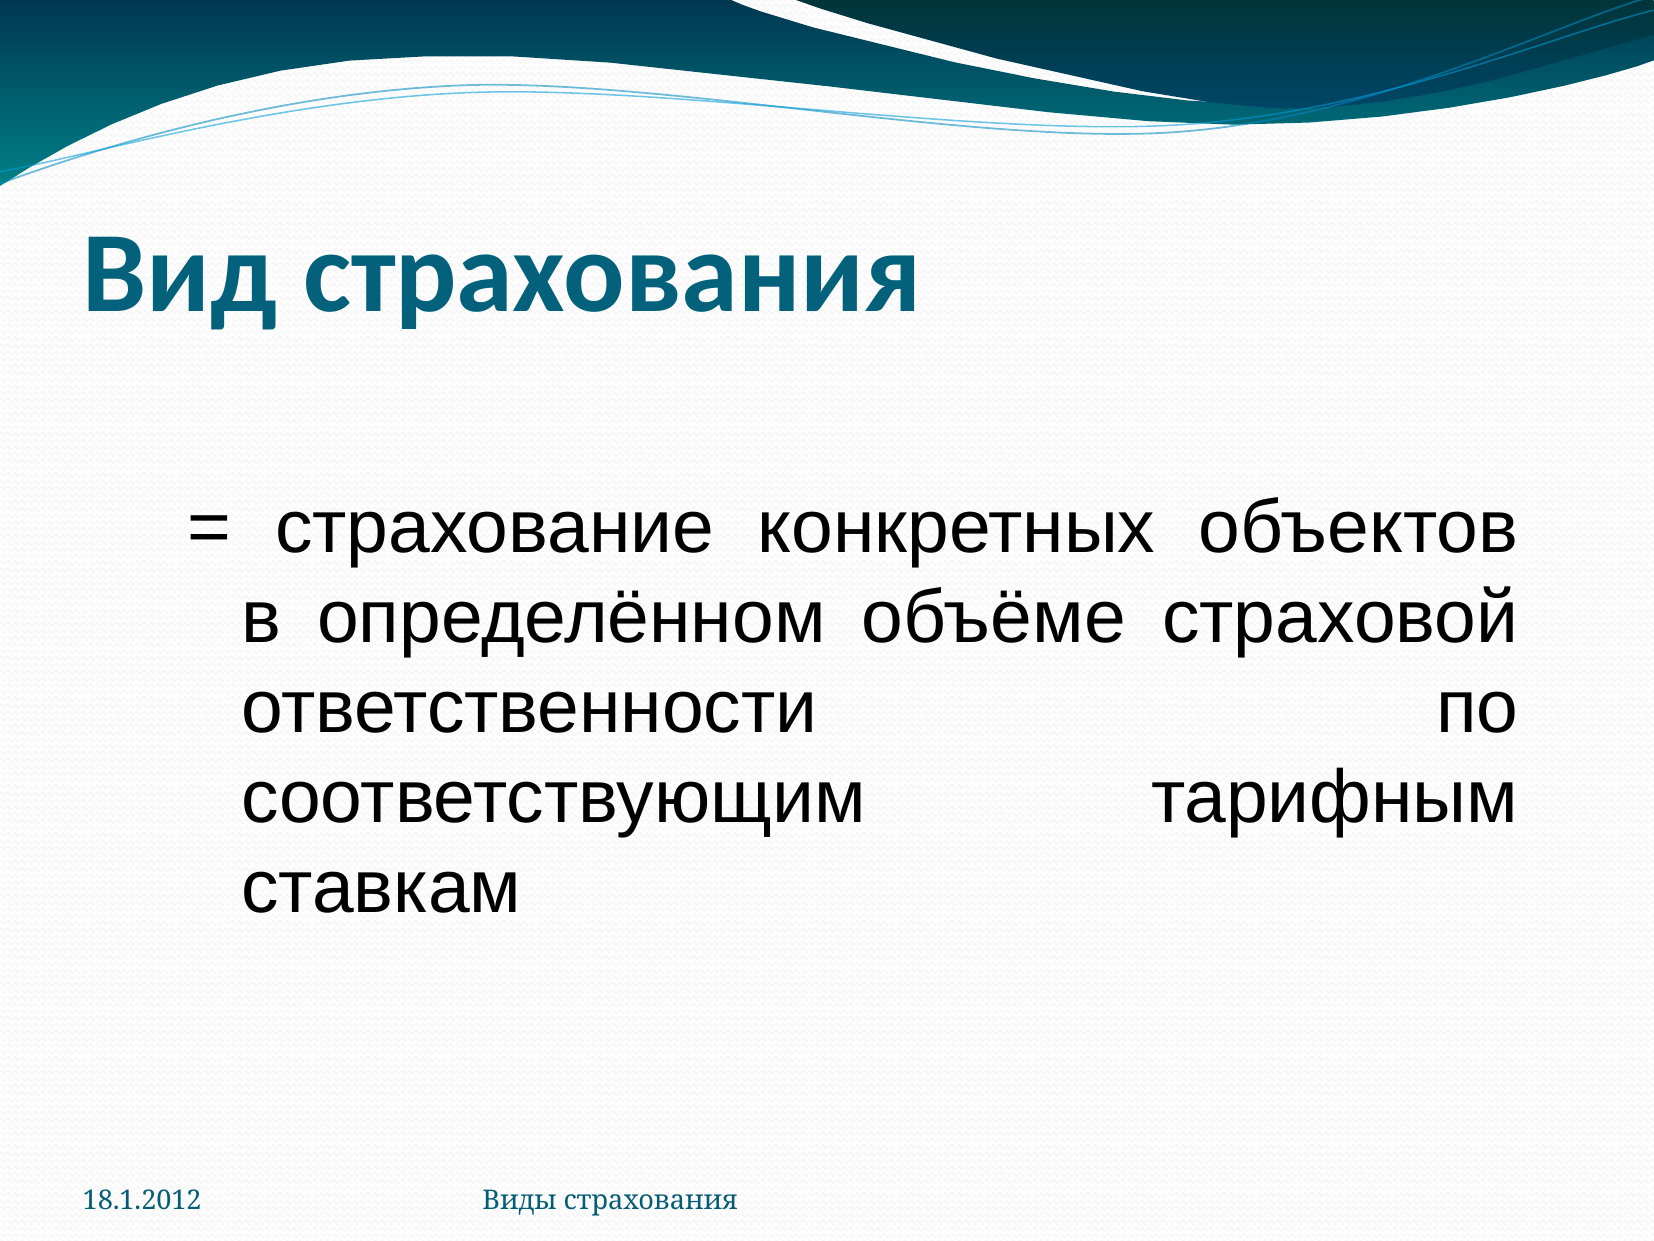

# Вид страхования
= страхование конкретных объектов
в определённом объёме страховой ответственности по соответствующим тарифным ставкам
18.1.2012
Виды страхования